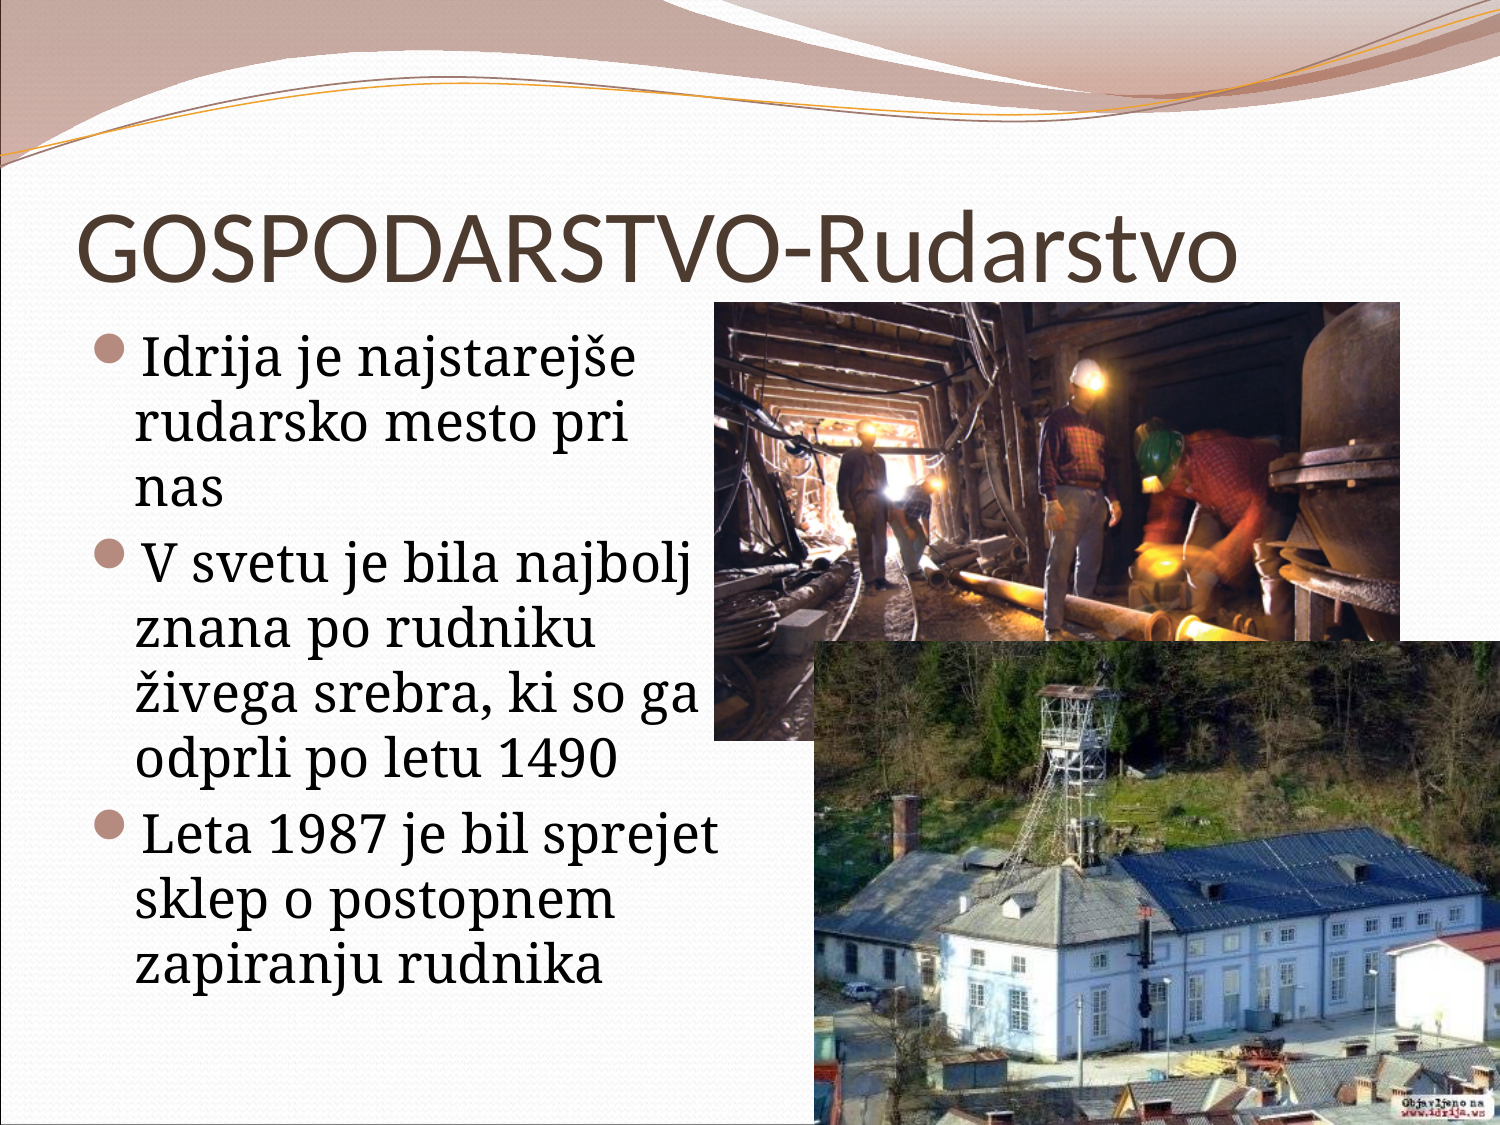

# GOSPODARSTVO-Rudarstvo
Idrija je najstarejše rudarsko mesto pri nas
V svetu je bila najbolj znana po rudniku živega srebra, ki so ga odprli po letu 1490
Leta 1987 je bil sprejet sklep o postopnem zapiranju rudnika